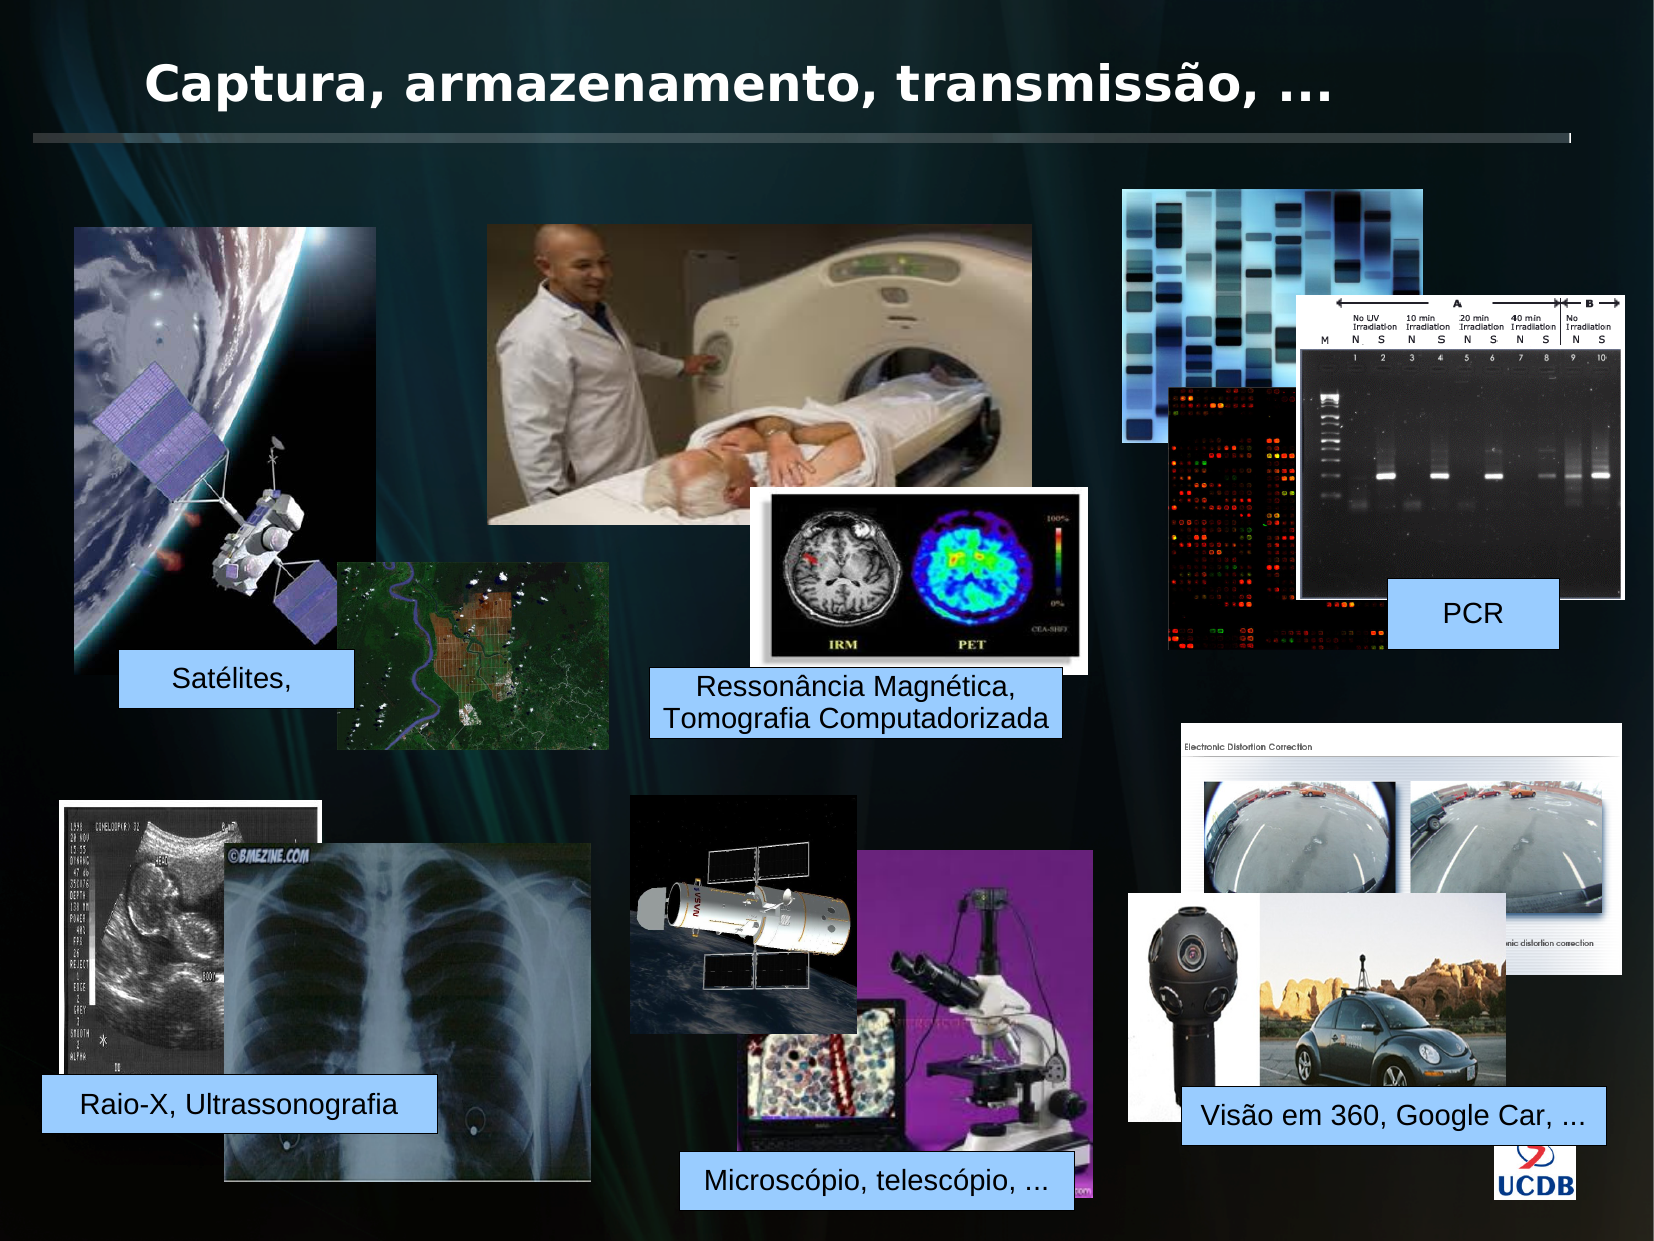

Captura, armazenamento, transmissão, ...
PCR
Satélites,
Ressonância Magnética,
Tomografia Computadorizada
Raio-X, Ultrassonografia
Visão em 360, Google Car, ...
Microscópio, telescópio, ...